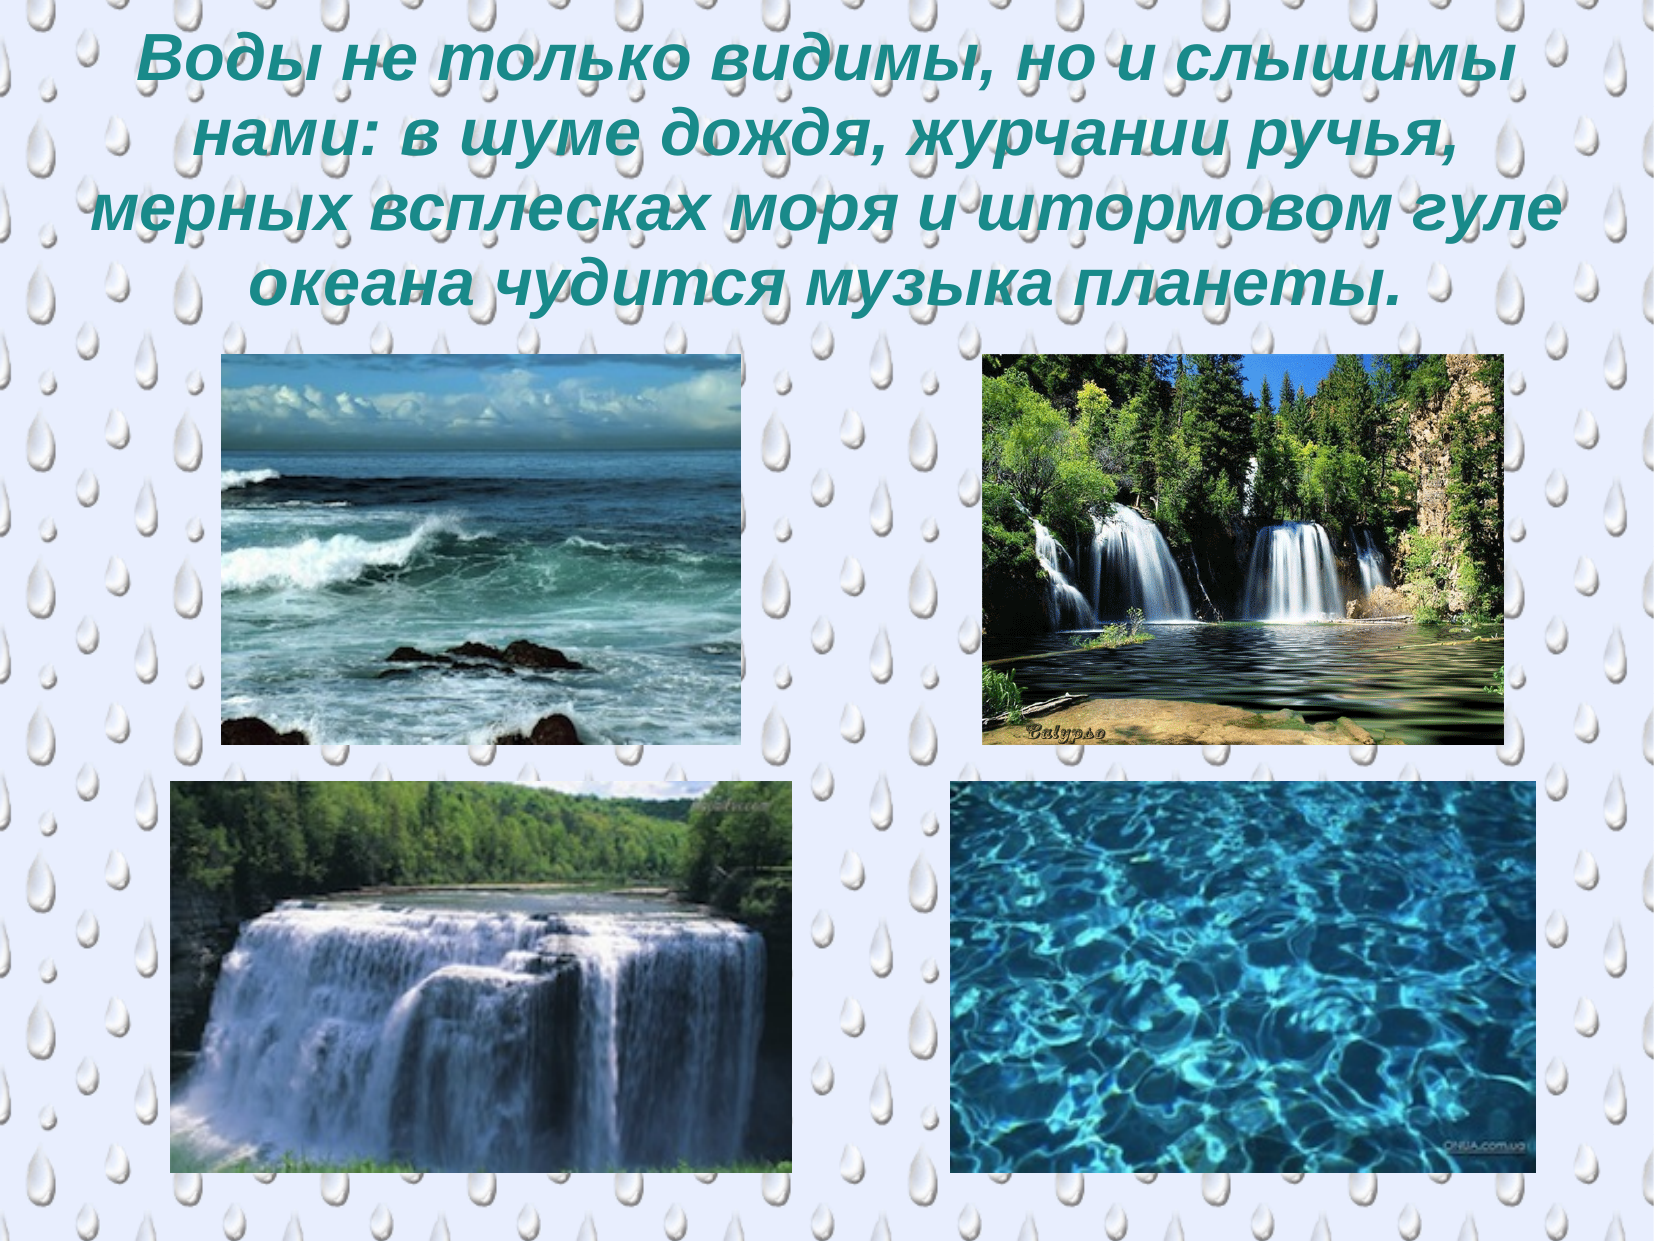

# Воды не только видимы, но и слышимы нами: в шуме дождя, журчании ручья, мерных всплесках моря и штормовом гуле океана чудится музыка планеты.